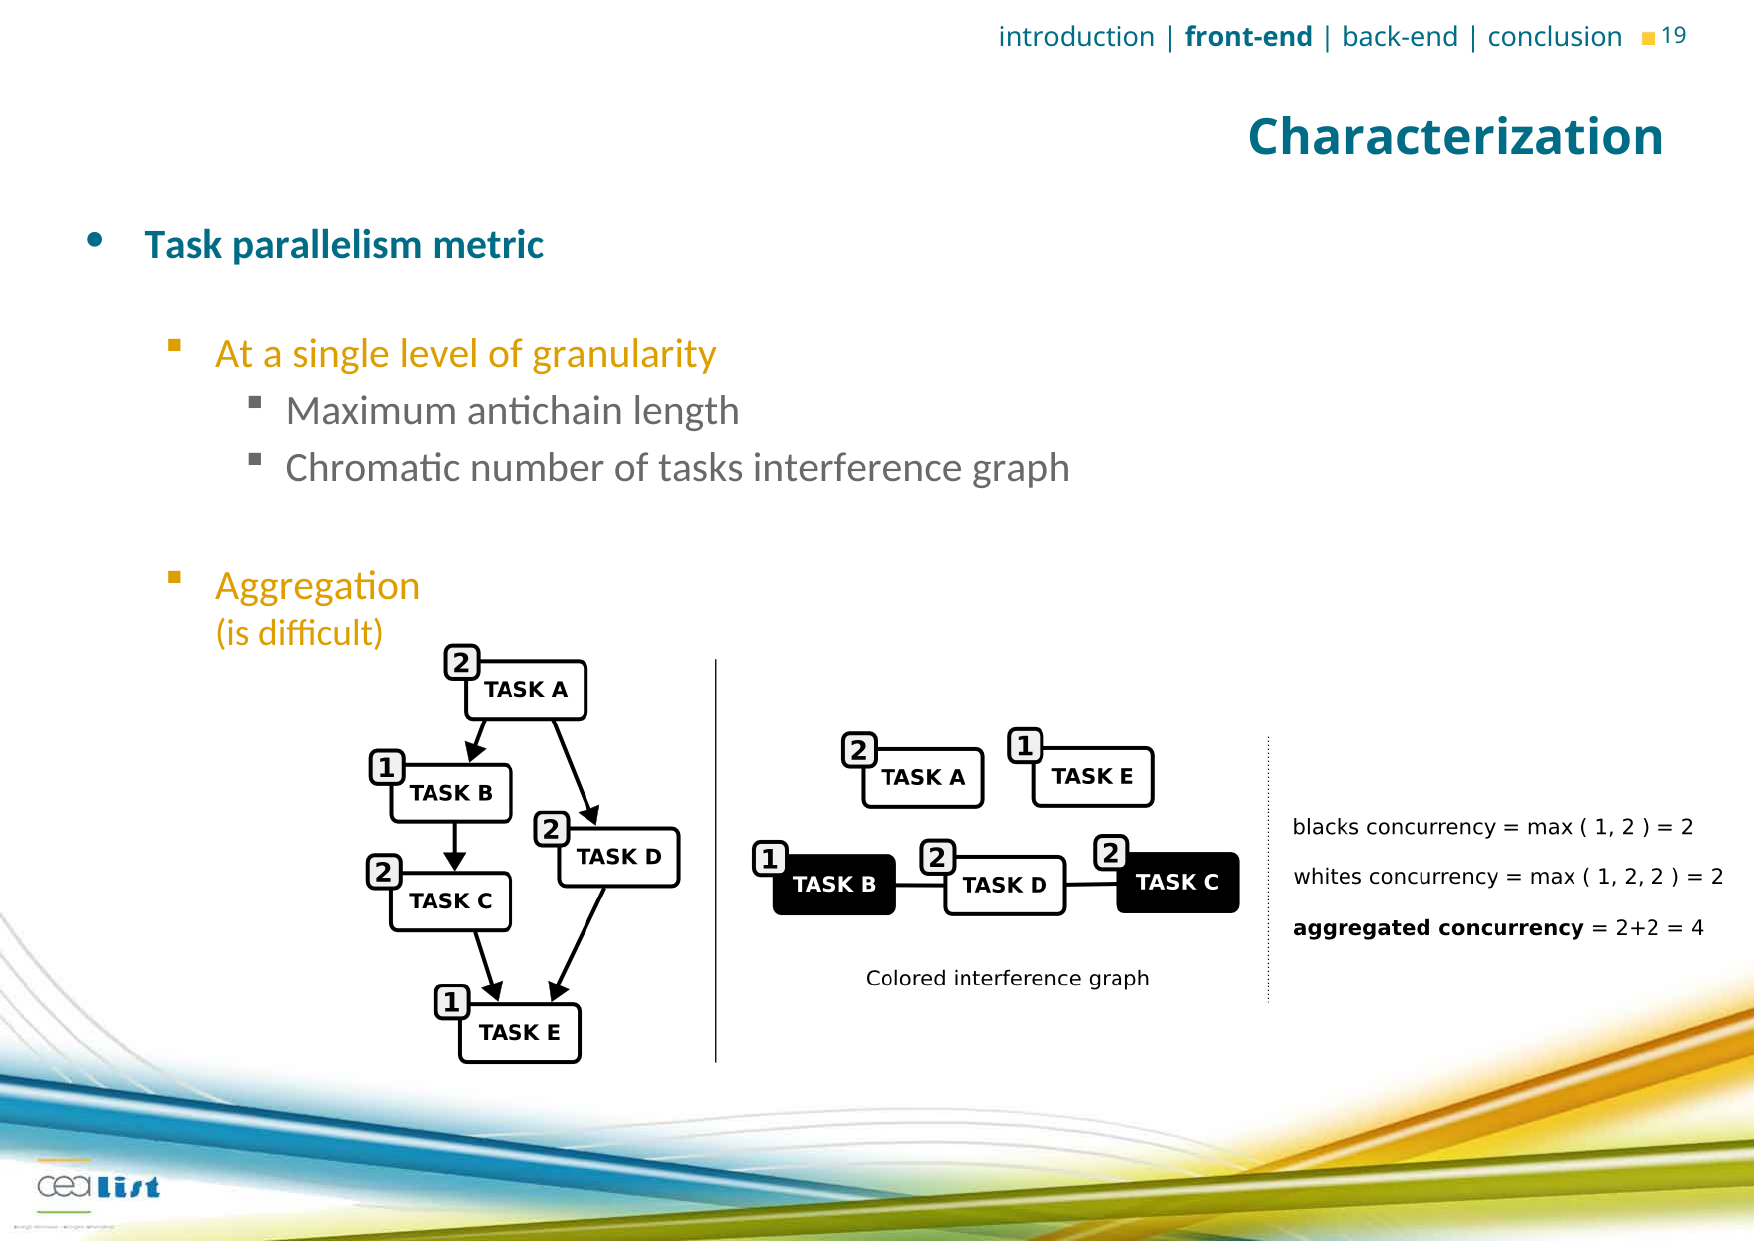

introduction | front-end | back-end | conclusion
# Characterization
Task parallelism metric
At a single level of granularity
Maximum antichain length
Chromatic number of tasks interference graph
Aggregation
(is difficult)